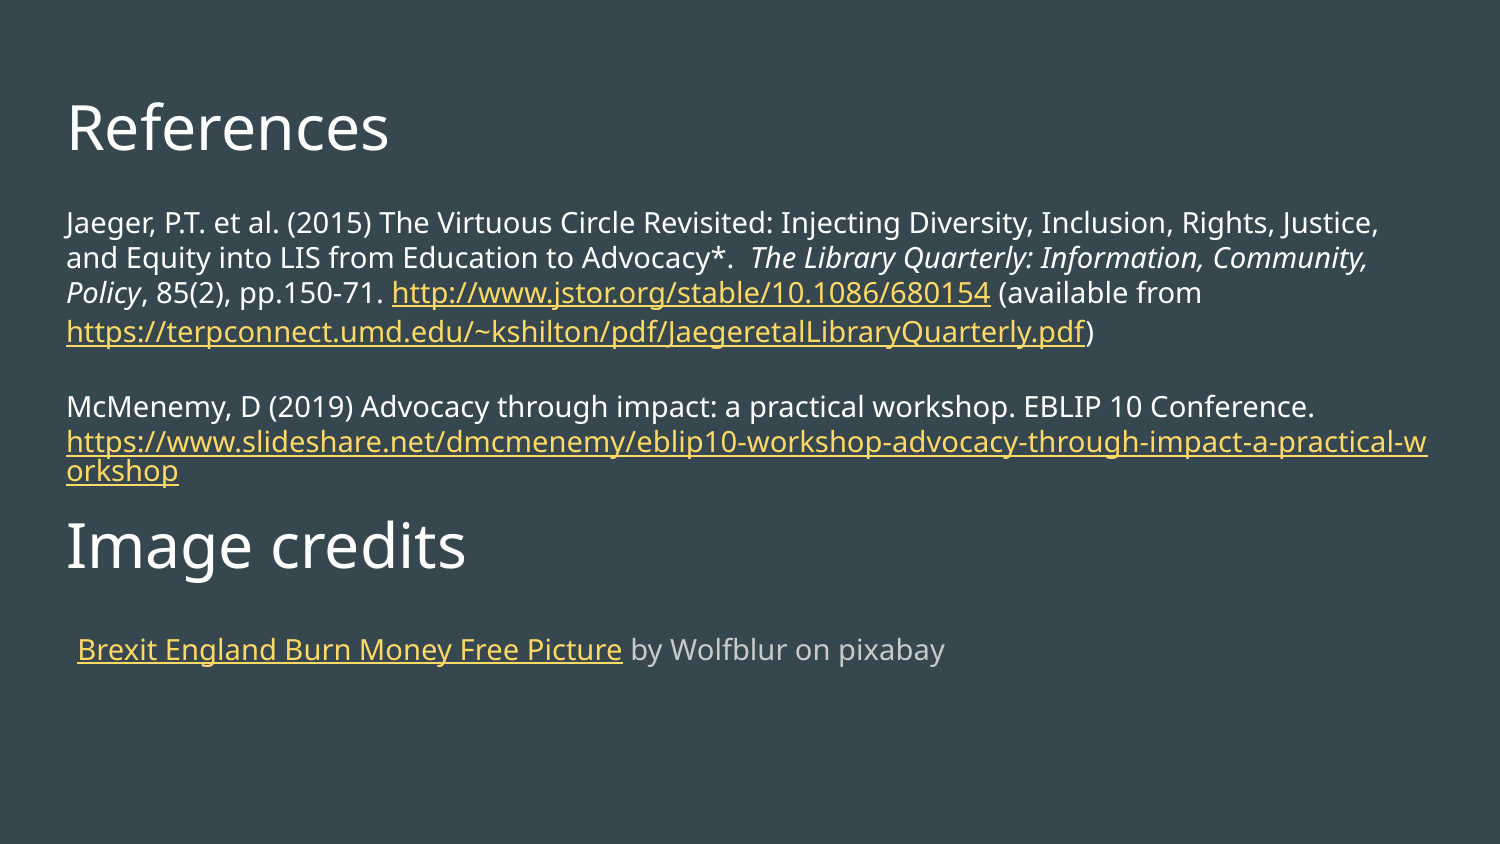

# References
Jaeger, P.T. et al. (2015) The Virtuous Circle Revisited: Injecting Diversity, Inclusion, Rights, Justice, and Equity into LIS from Education to Advocacy*. The Library Quarterly: Information, Community, Policy, 85(2), pp.150-71. http://www.jstor.org/stable/10.1086/680154 (available from https://terpconnect.umd.edu/~kshilton/pdf/JaegeretalLibraryQuarterly.pdf)
McMenemy, D (2019) Advocacy through impact: a practical workshop. EBLIP 10 Conference. https://www.slideshare.net/dmcmenemy/eblip10-workshop-advocacy-through-impact-a-practical-workshop
Image credits
Brexit England Burn Money Free Picture by Wolfblur on pixabay